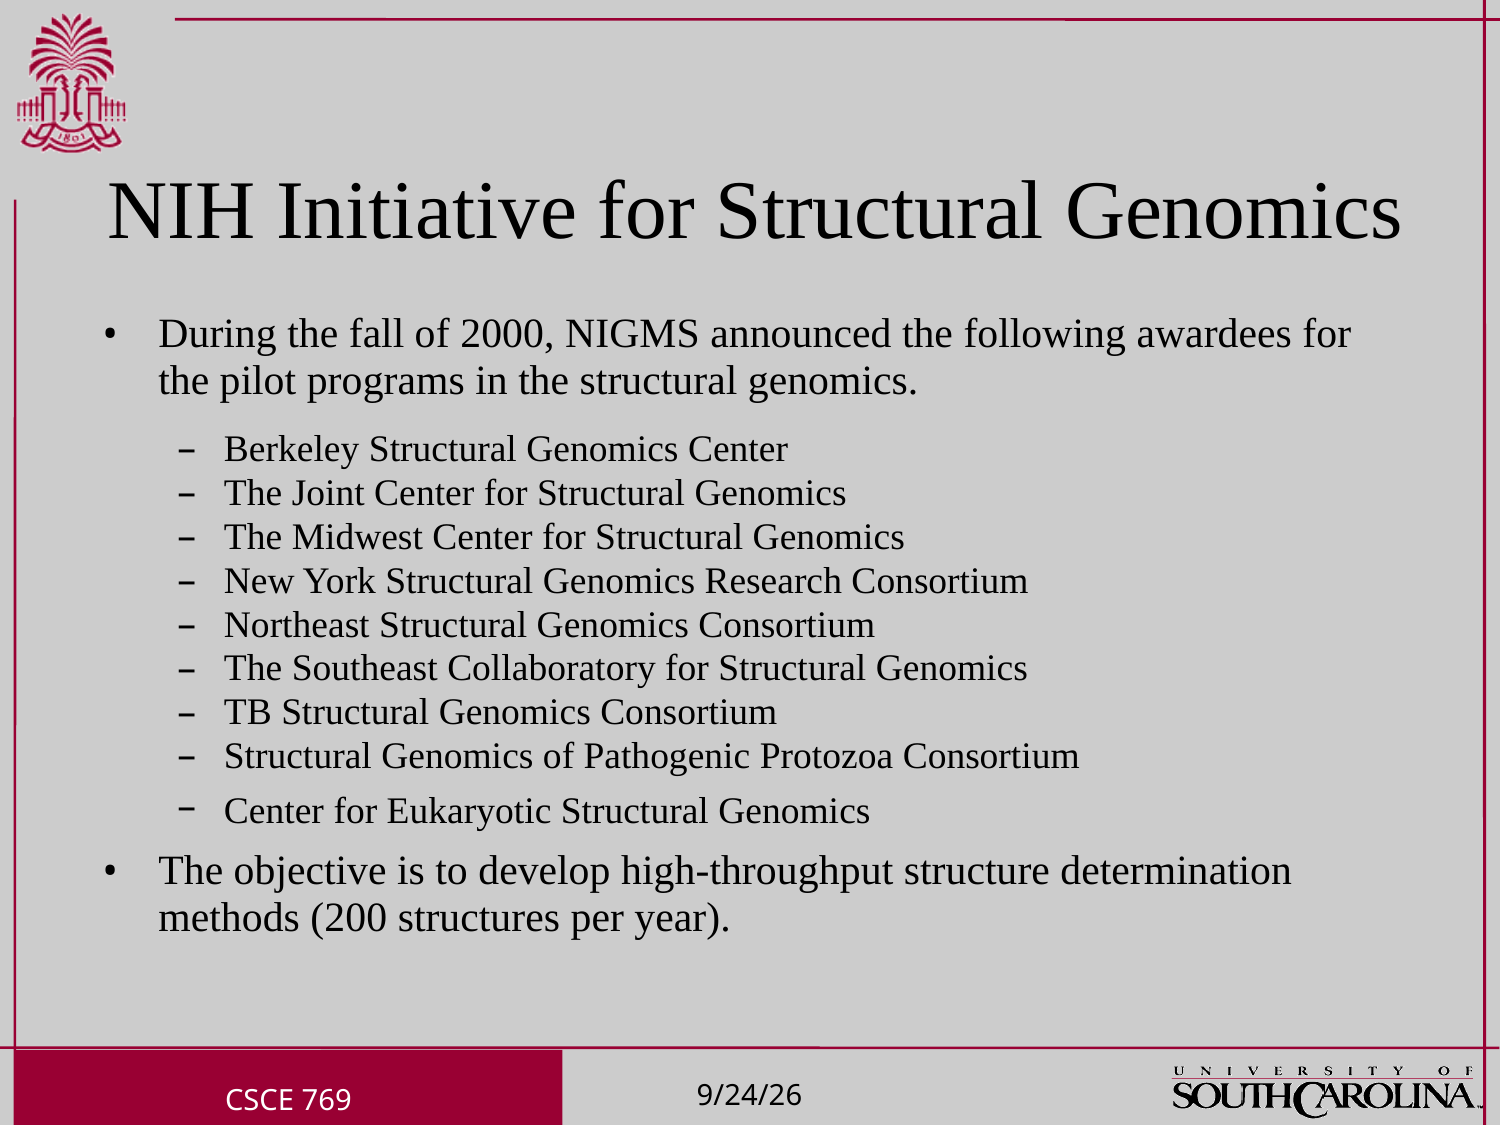

# NIH Initiative for Structural Genomics
During the fall of 2000, NIGMS announced the following awardees for the pilot programs in the structural genomics.
Berkeley Structural Genomics Center
The Joint Center for Structural Genomics
The Midwest Center for Structural Genomics
New York Structural Genomics Research Consortium
Northeast Structural Genomics Consortium
The Southeast Collaboratory for Structural Genomics
TB Structural Genomics Consortium
Structural Genomics of Pathogenic Protozoa Consortium
Center for Eukaryotic Structural Genomics
The objective is to develop high-throughput structure determination methods (200 structures per year).